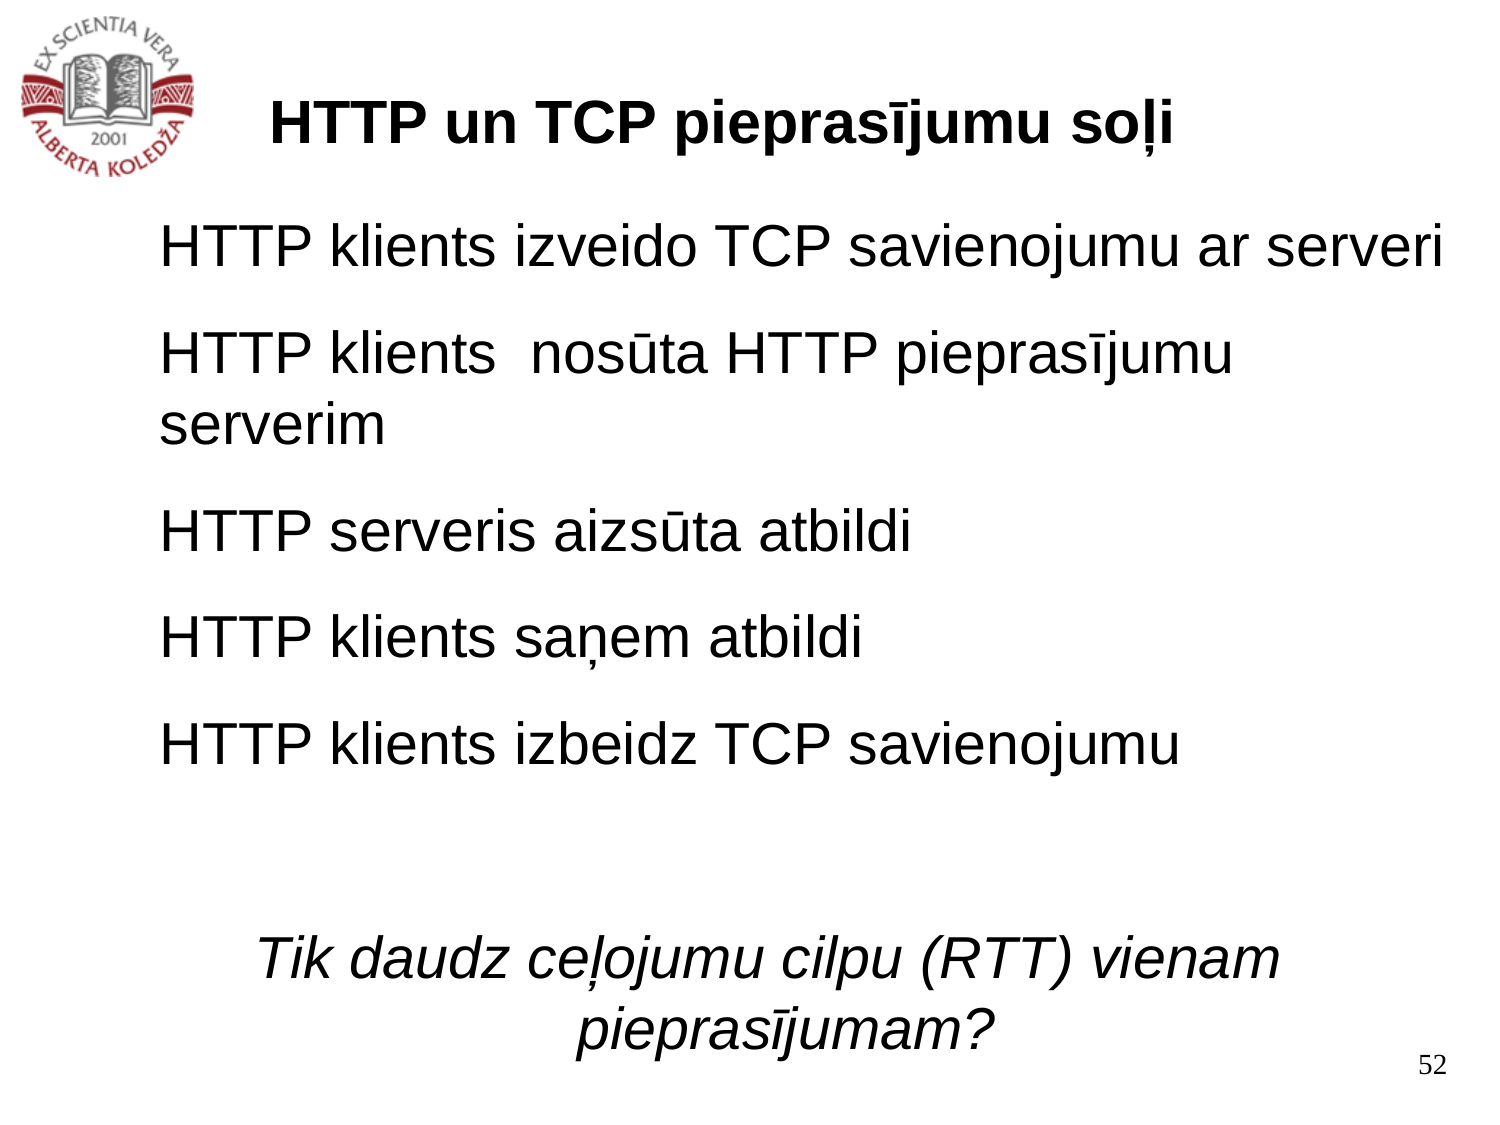

# HTTP un TCP pieprasījumu soļi
HTTP klients izveido TCP savienojumu ar serveri
HTTP klients nosūta HTTP pieprasījumu serverim
HTTP serveris aizsūta atbildi
HTTP klients saņem atbildi
HTTP klients izbeidz TCP savienojumu
Tik daudz ceļojumu cilpu (RTT) vienam pieprasījumam?